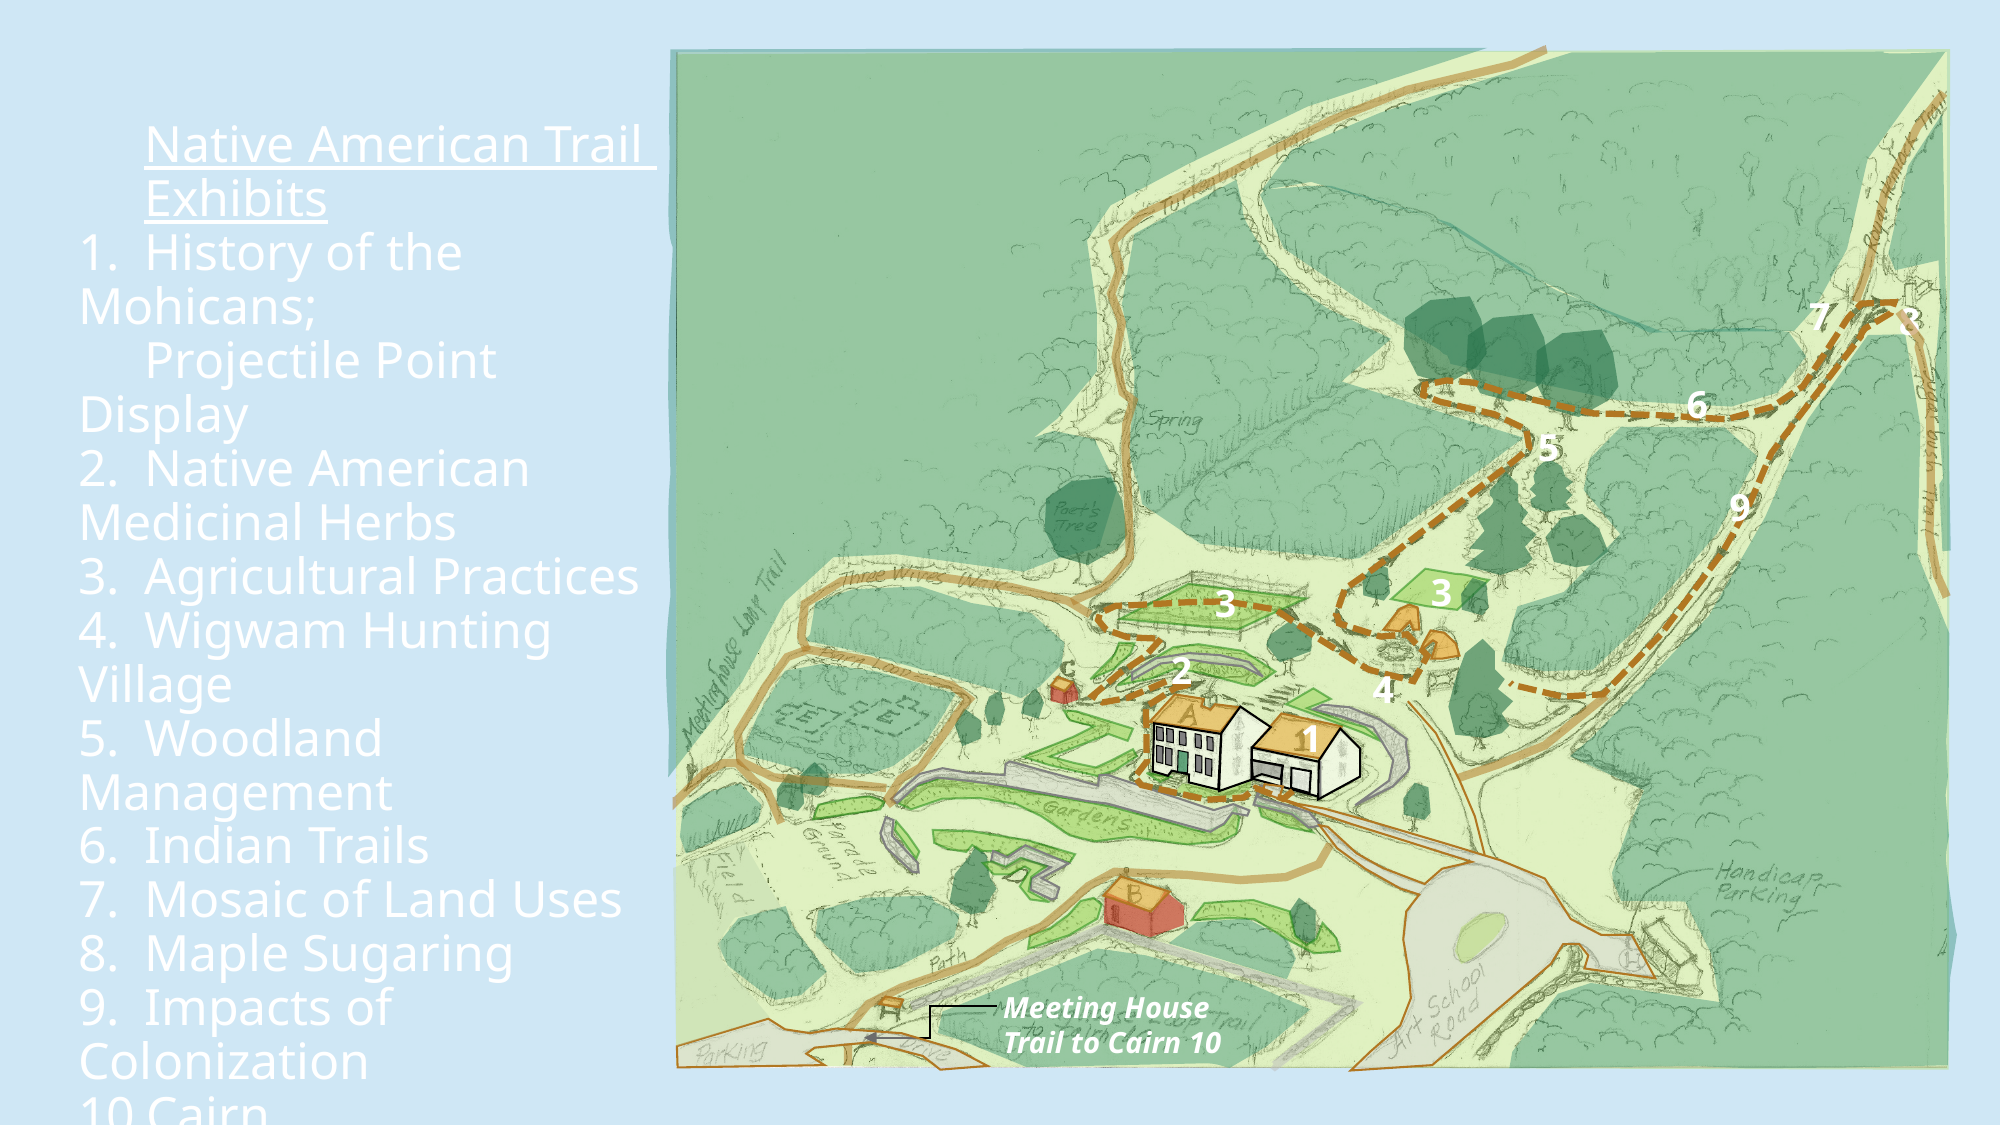

# Native American Trail 	Exhibits 1. 	History of the 	Mohicans; Projectile Point Display 2.	Native American 	Medicinal Herbs 3. 	Agricultural Practices 4. 	Wigwam Hunting 	Village 5. 	Woodland Management 6. 	Indian Trails 7. 	Mosaic of Land Uses 8.	Maple Sugaring 9.	Impacts of Colonization 10.Cairn
7
8
6
5
9
3
3
2
4
1
Meeting House Trail to Cairn 10